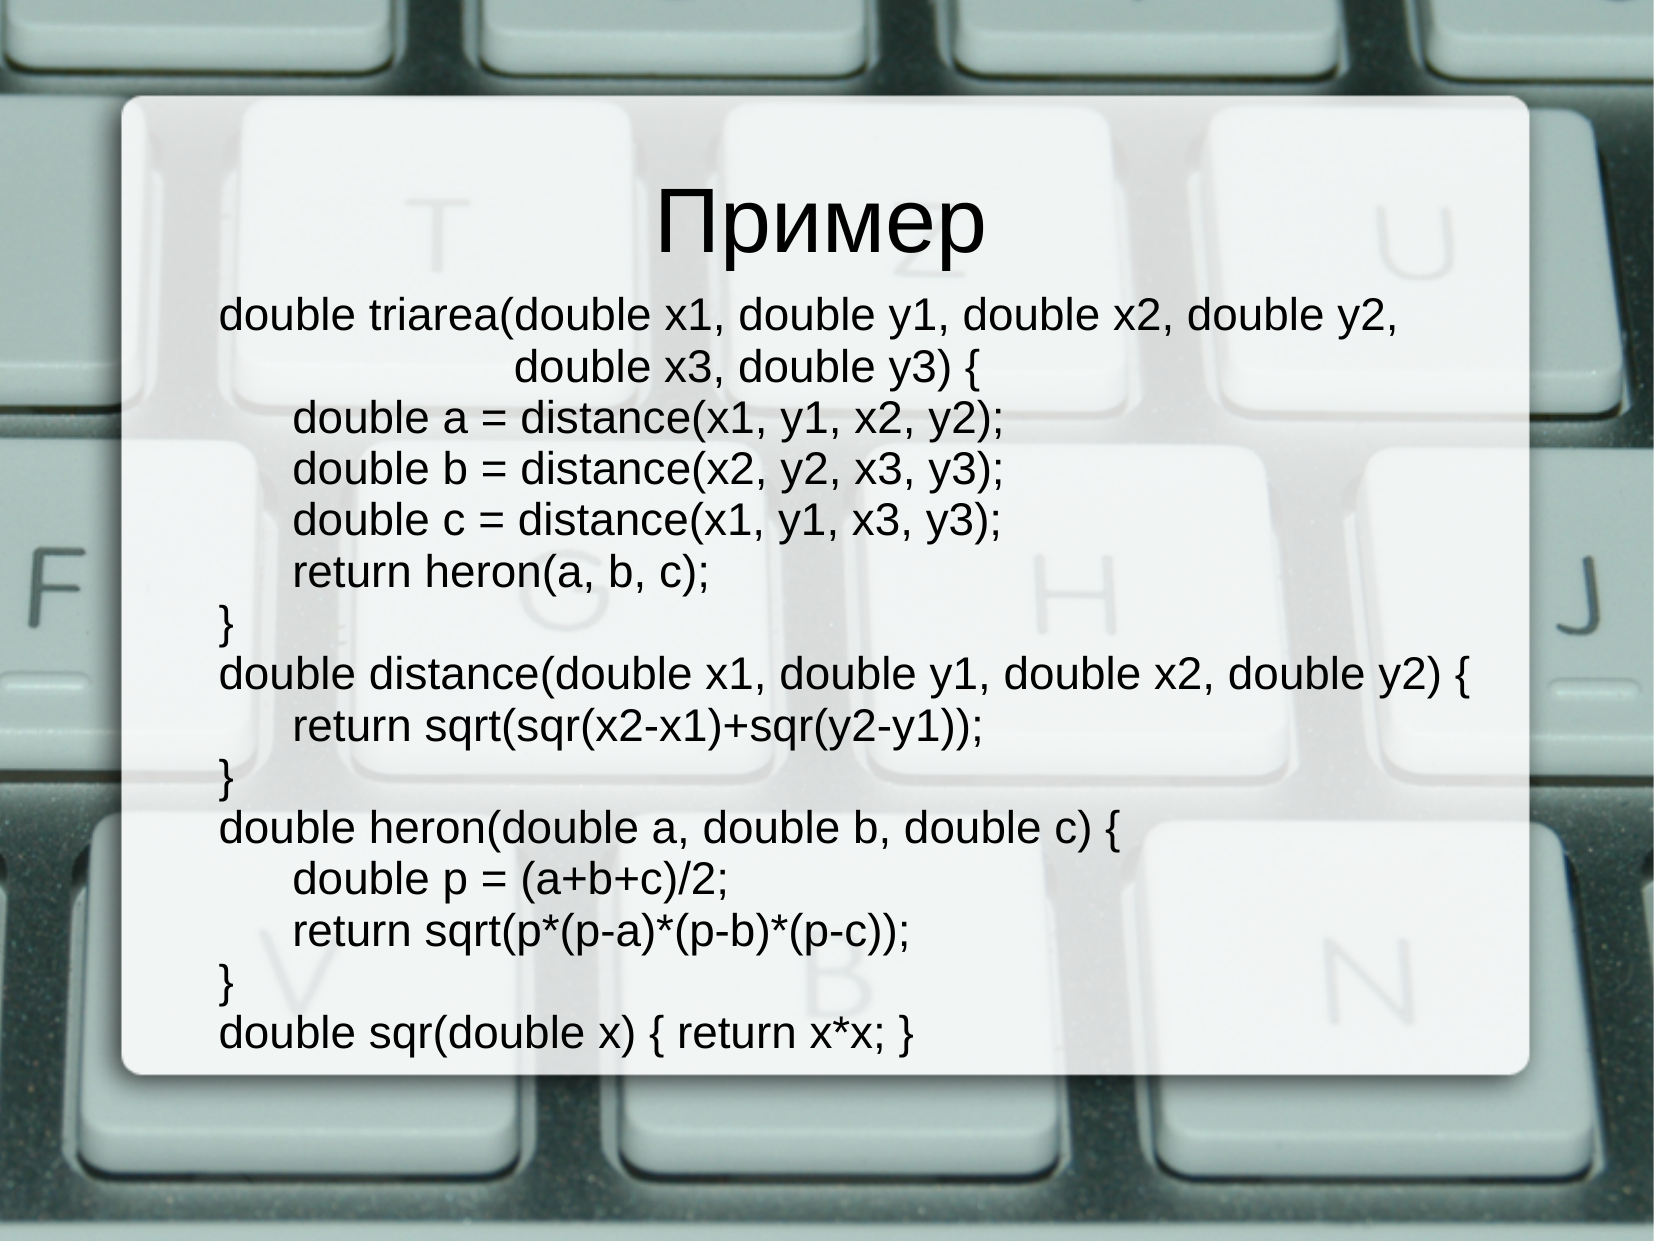

# Пример
double triarea(double x1, double y1, double x2, double y2,
				double x3, double y3) {
	double a = distance(x1, y1, x2, y2);
	double b = distance(x2, y2, x3, y3);
	double c = distance(x1, y1, x3, y3);
	return heron(a, b, c);
}
double distance(double x1, double y1, double x2, double y2) {
	return sqrt(sqr(x2-x1)+sqr(y2-y1));
}
double heron(double a, double b, double c) {
	double p = (a+b+c)/2;
	return sqrt(p*(p-a)*(p-b)*(p-c));
}
double sqr(double x) { return x*x; }